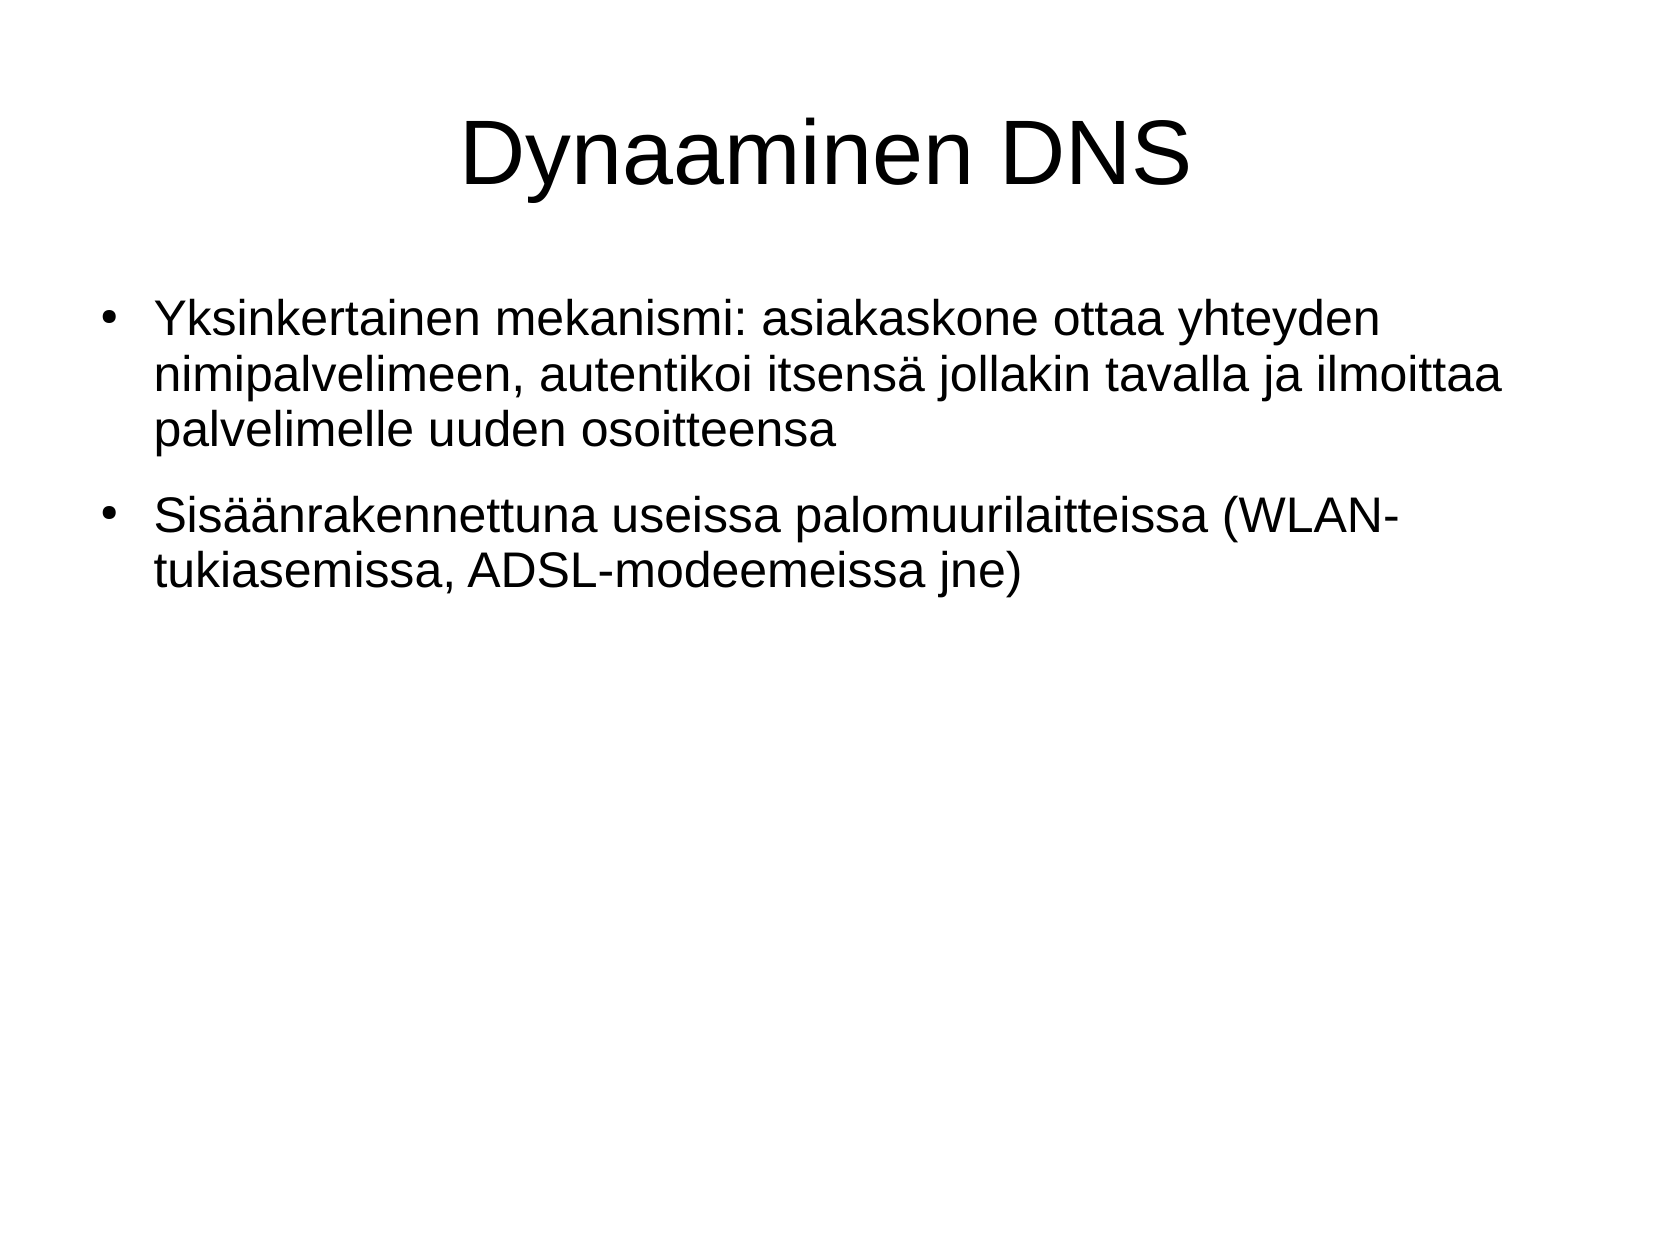

# Dynaaminen DNS
Yksinkertainen mekanismi: asiakaskone ottaa yhteyden nimipalvelimeen, autentikoi itsensä jollakin tavalla ja ilmoittaa palvelimelle uuden osoitteensa
Sisäänrakennettuna useissa palomuurilaitteissa (WLAN-tukiasemissa, ADSL-modeemeissa jne)